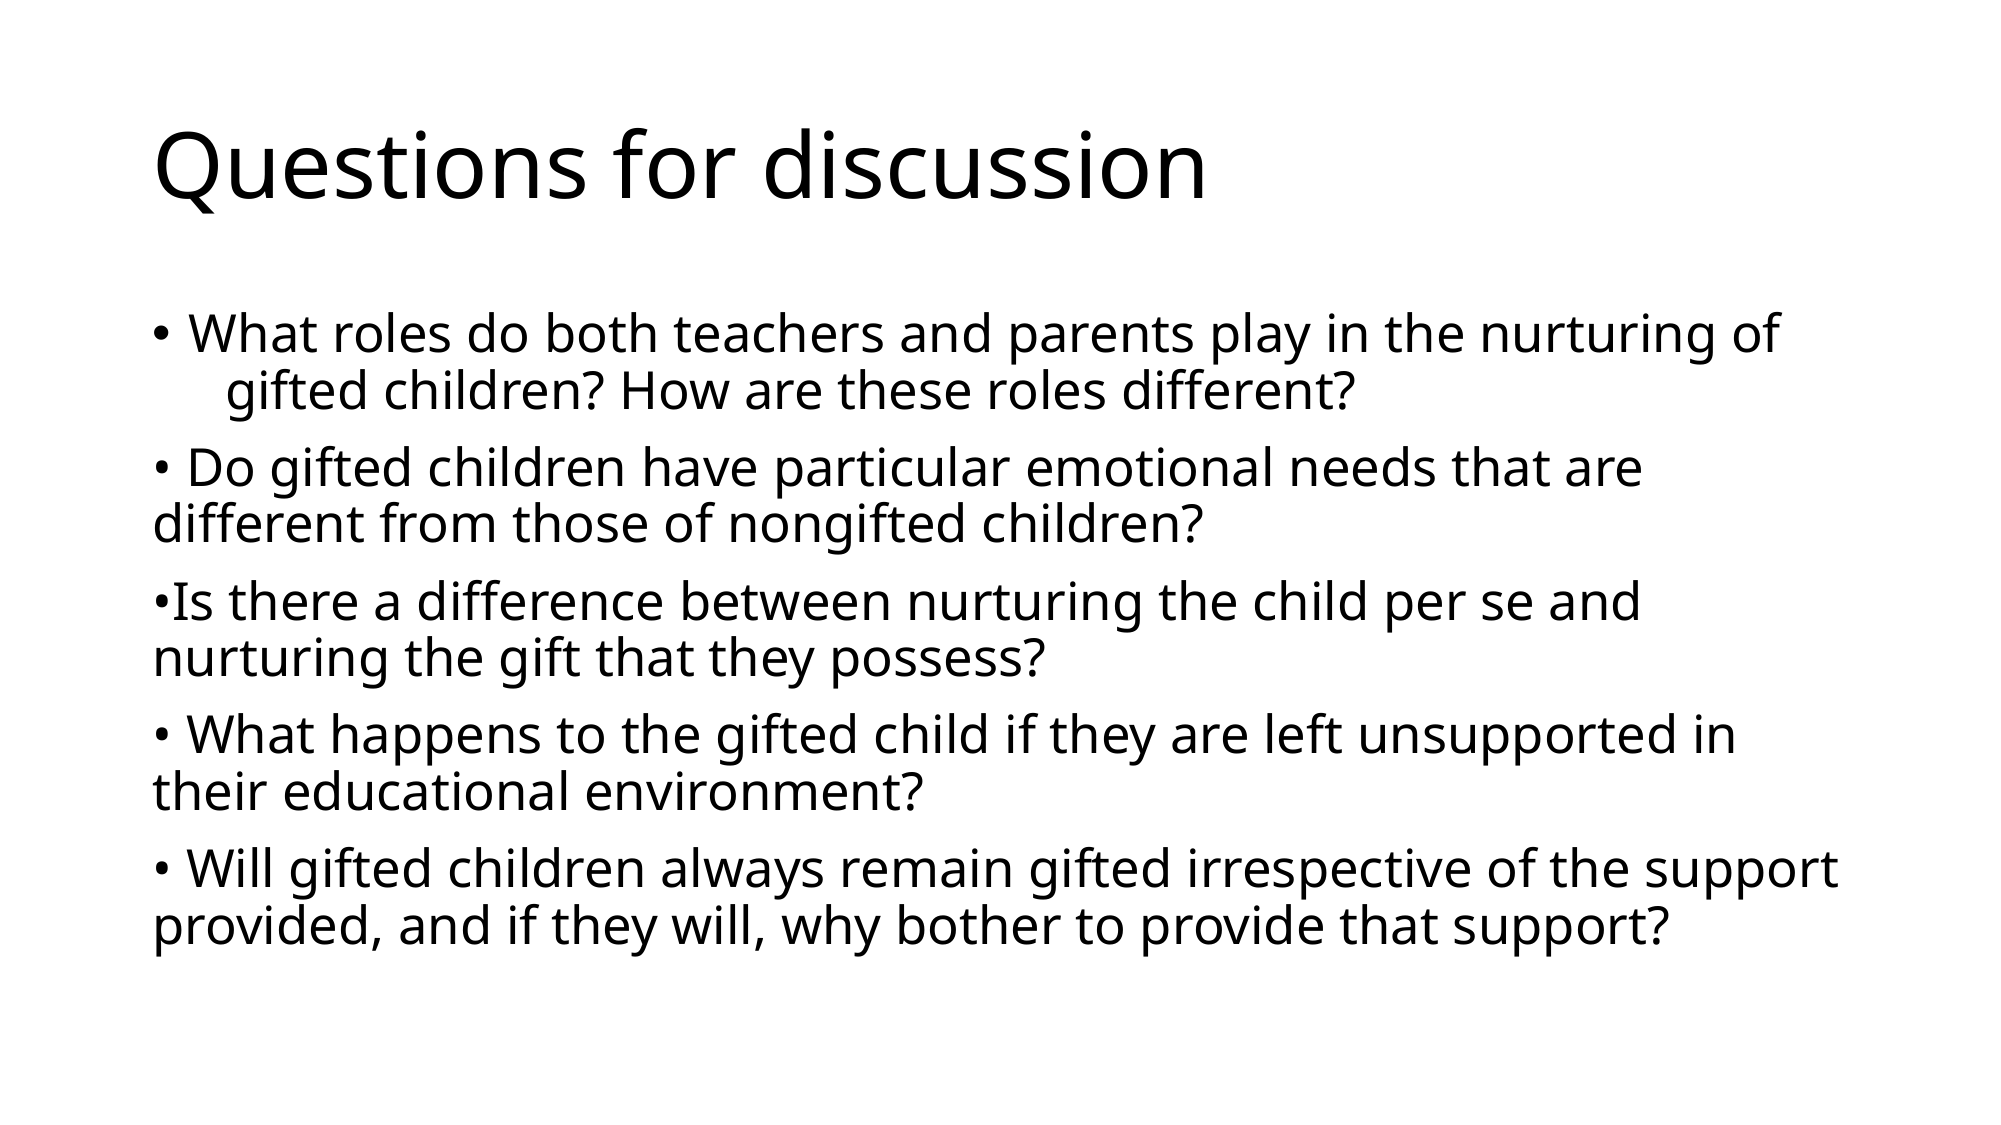

# Questions for discussion
What roles do both teachers and parents play in the nurturing of gifted children? How are these roles different?
• Do gifted children have particular emotional needs that are different from those of nongifted children?
•Is there a difference between nurturing the child per se and nurturing the gift that they possess?
• What happens to the gifted child if they are left unsupported in their educational environment?
• Will gifted children always remain gifted irrespective of the support provided, and if they will, why bother to provide that support?